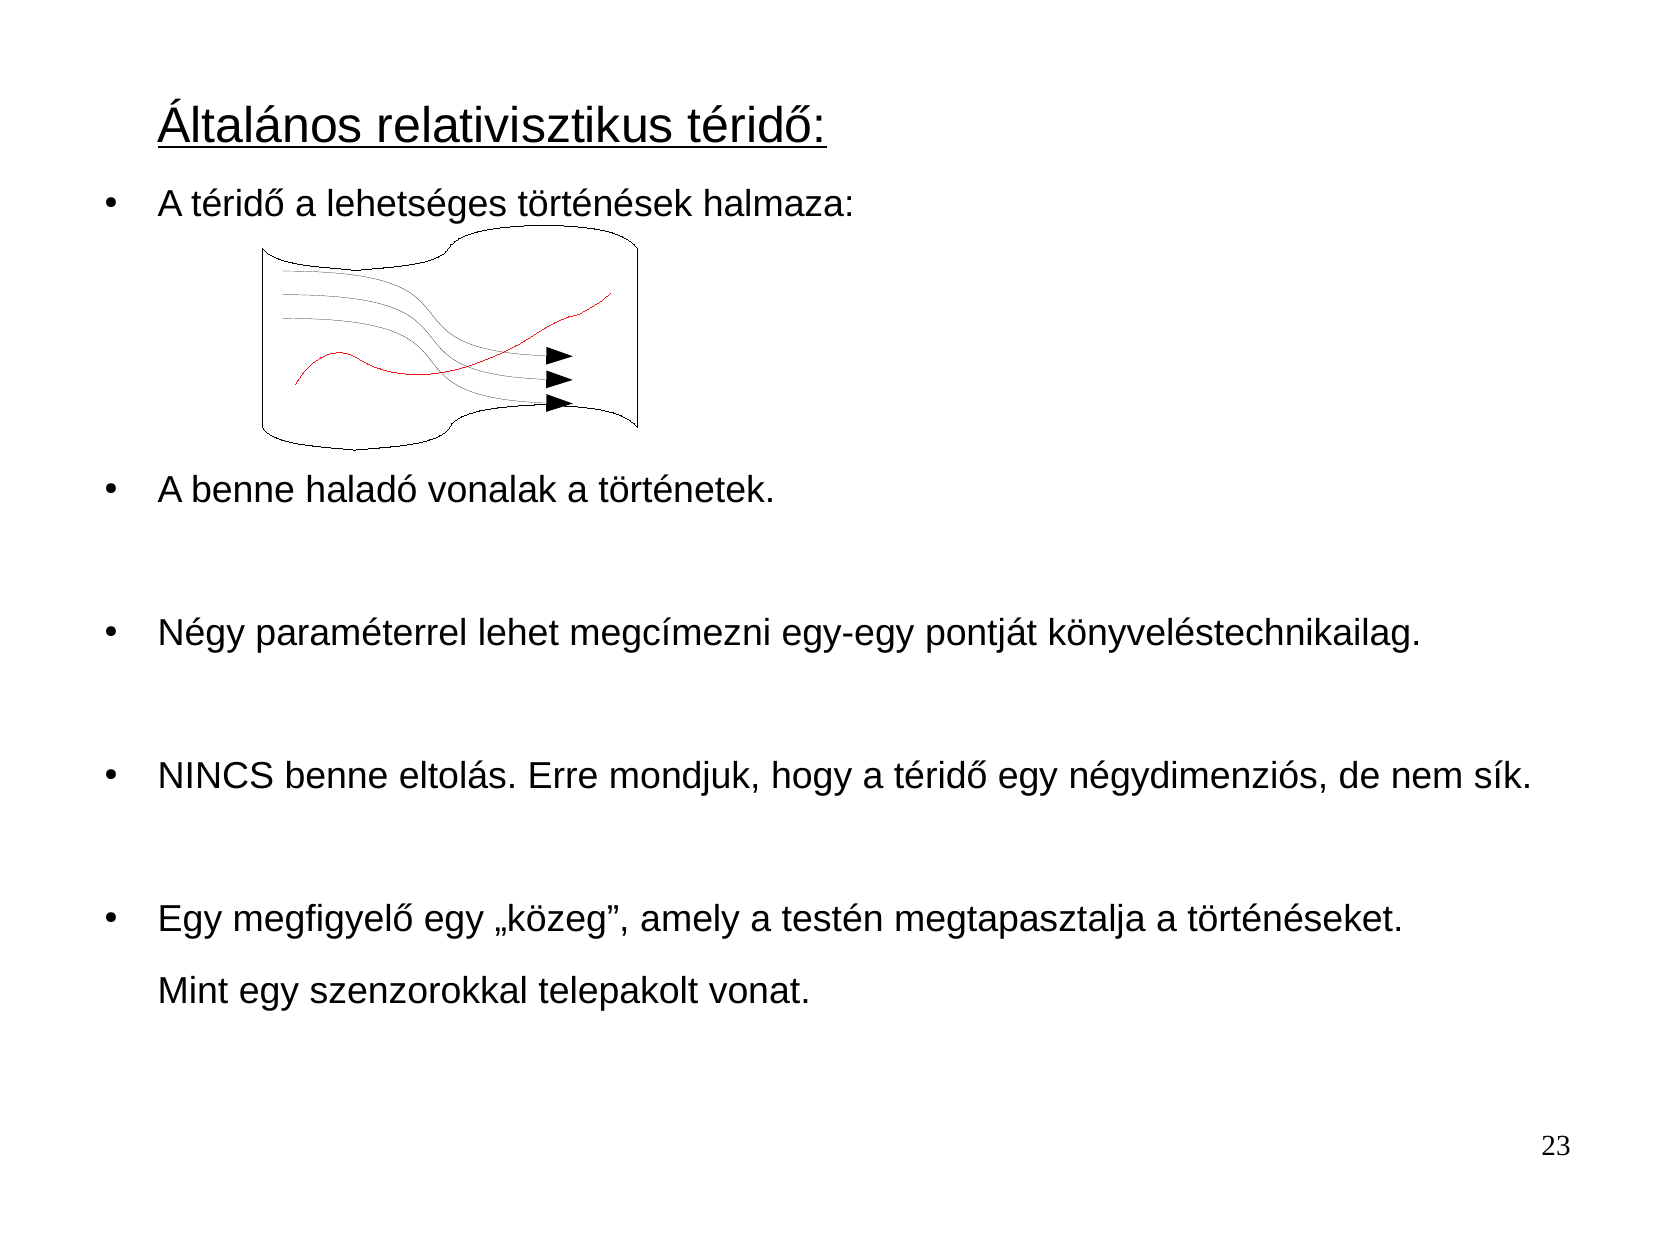

# Általános relativisztikus téridő:
A téridő a lehetséges történések halmaza:
A benne haladó vonalak a történetek.
Négy paraméterrel lehet megcímezni egy-egy pontját könyveléstechnikailag.
NINCS benne eltolás. Erre mondjuk, hogy a téridő egy négydimenziós, de nem sík.
Egy megfigyelő egy „közeg”, amely a testén megtapasztalja a történéseket.
Mint egy szenzorokkal telepakolt vonat.
23